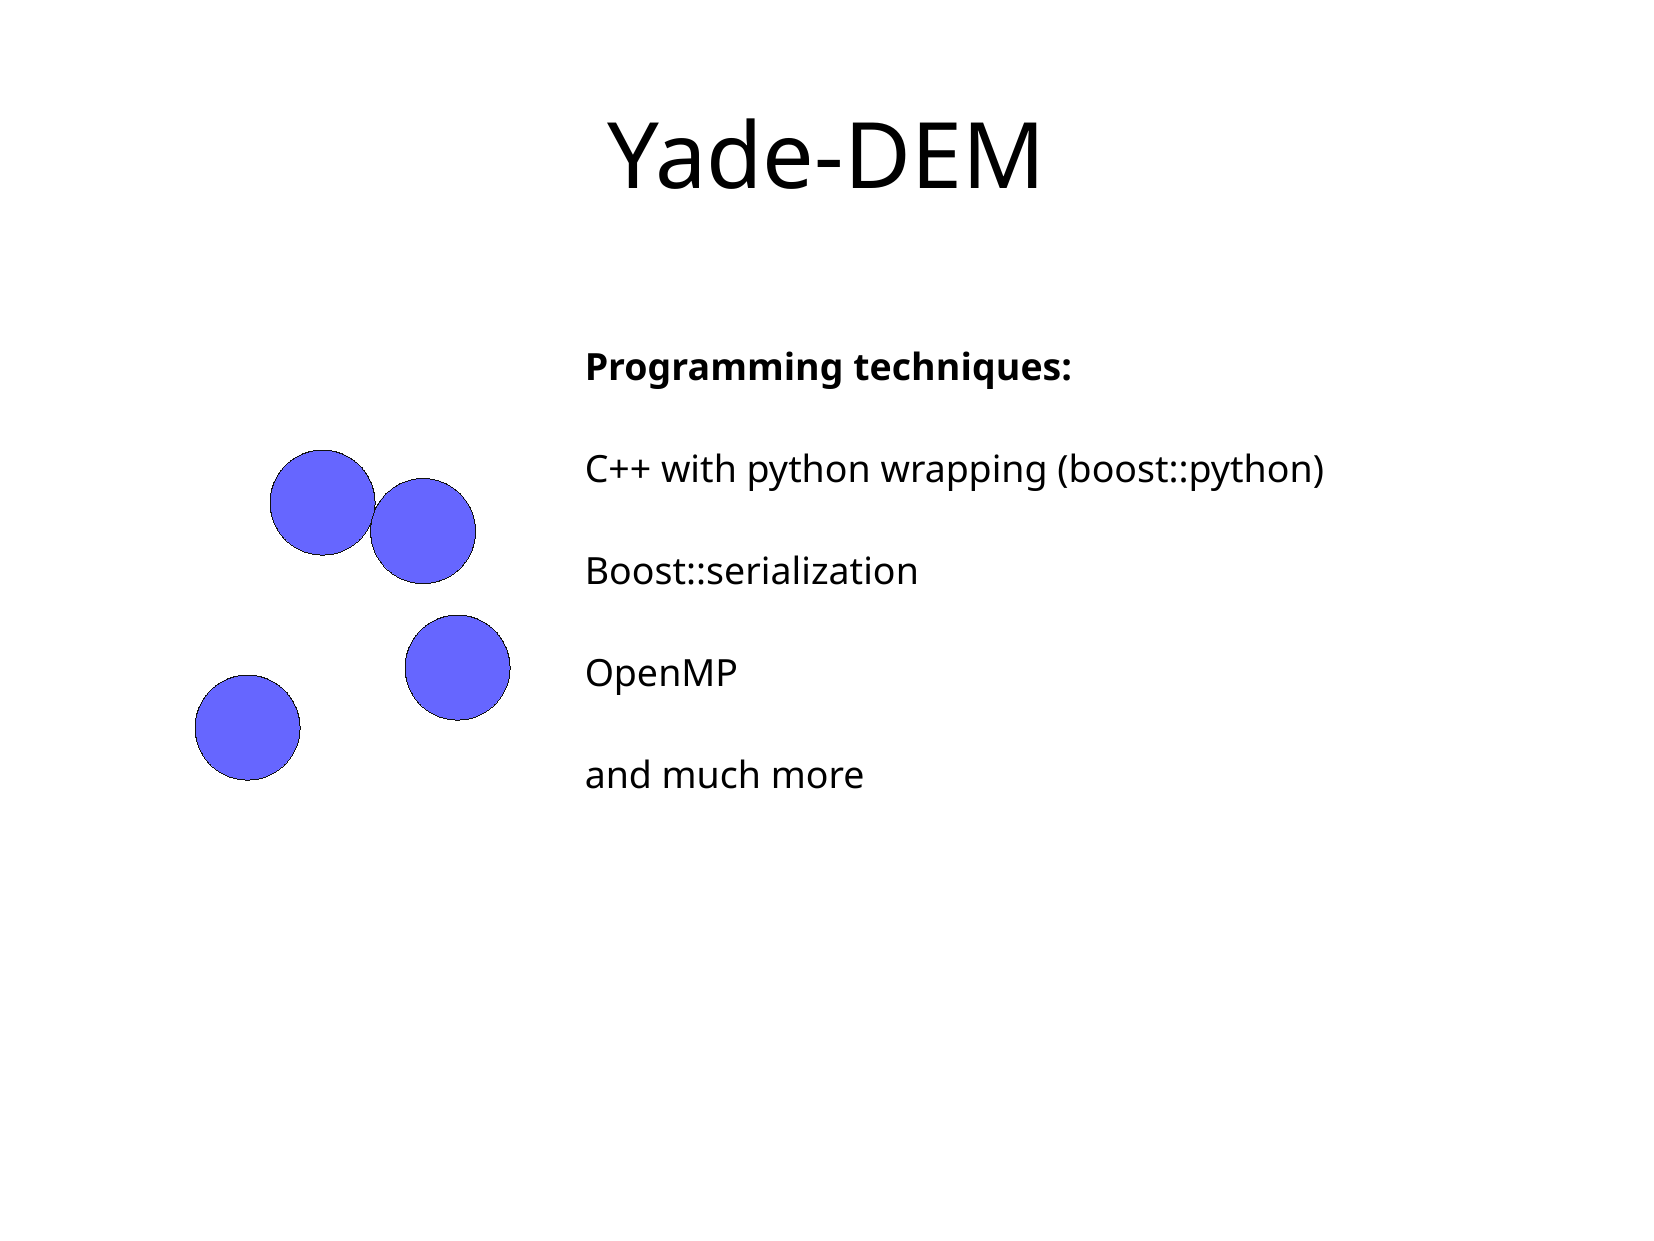

# Yade-DEM
Programming techniques:
C++ with python wrapping (boost::python)
Boost::serialization
OpenMP
and much more